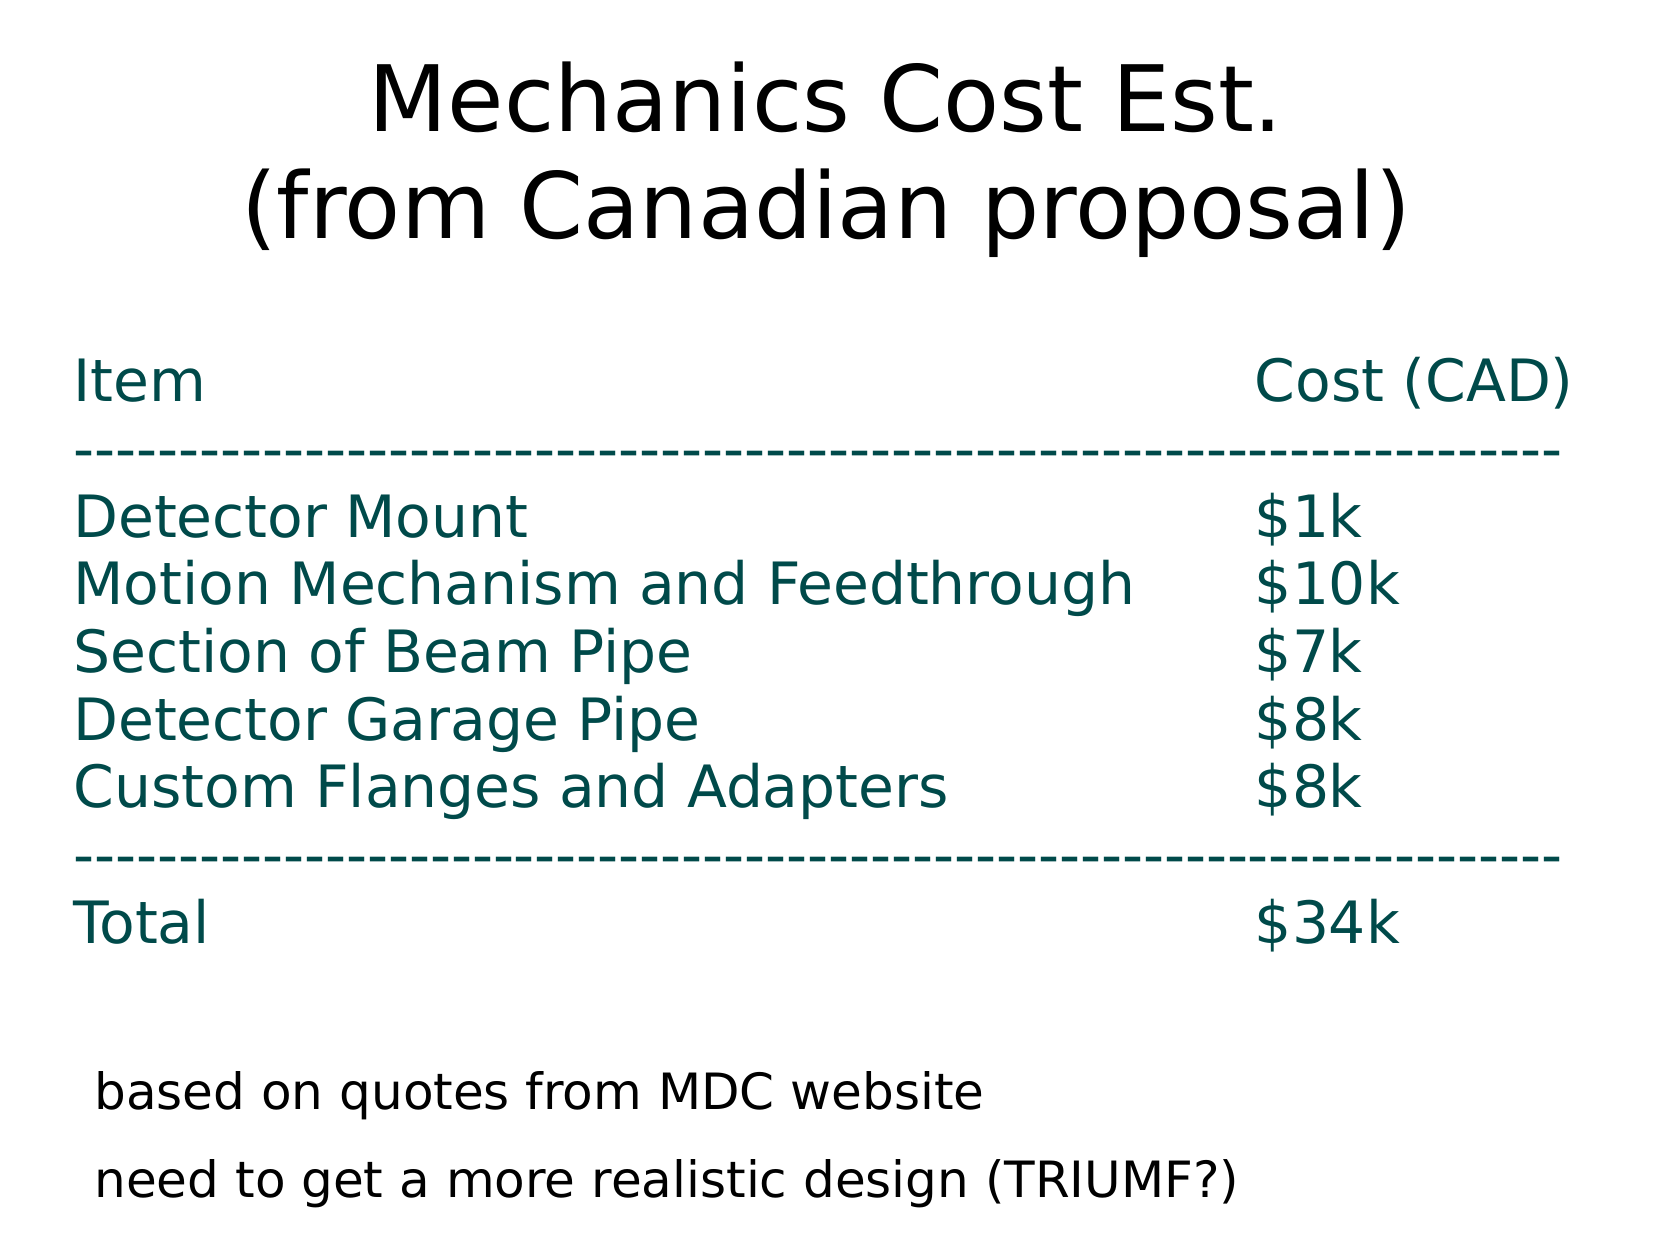

# Mechanics Cost Est. (from Canadian proposal)
Item															Cost (CAD)
-----------------------------------------------------------------------
Detector Mount										$1k
Motion Mechanism and Feedthrough		$10k
Section of Beam Pipe								$7k
Detector Garage Pipe								$8k
Custom Flanges and Adapters					$8k
-----------------------------------------------------------------------
Total															$34k
based on quotes from MDC website
need to get a more realistic design (TRIUMF?)